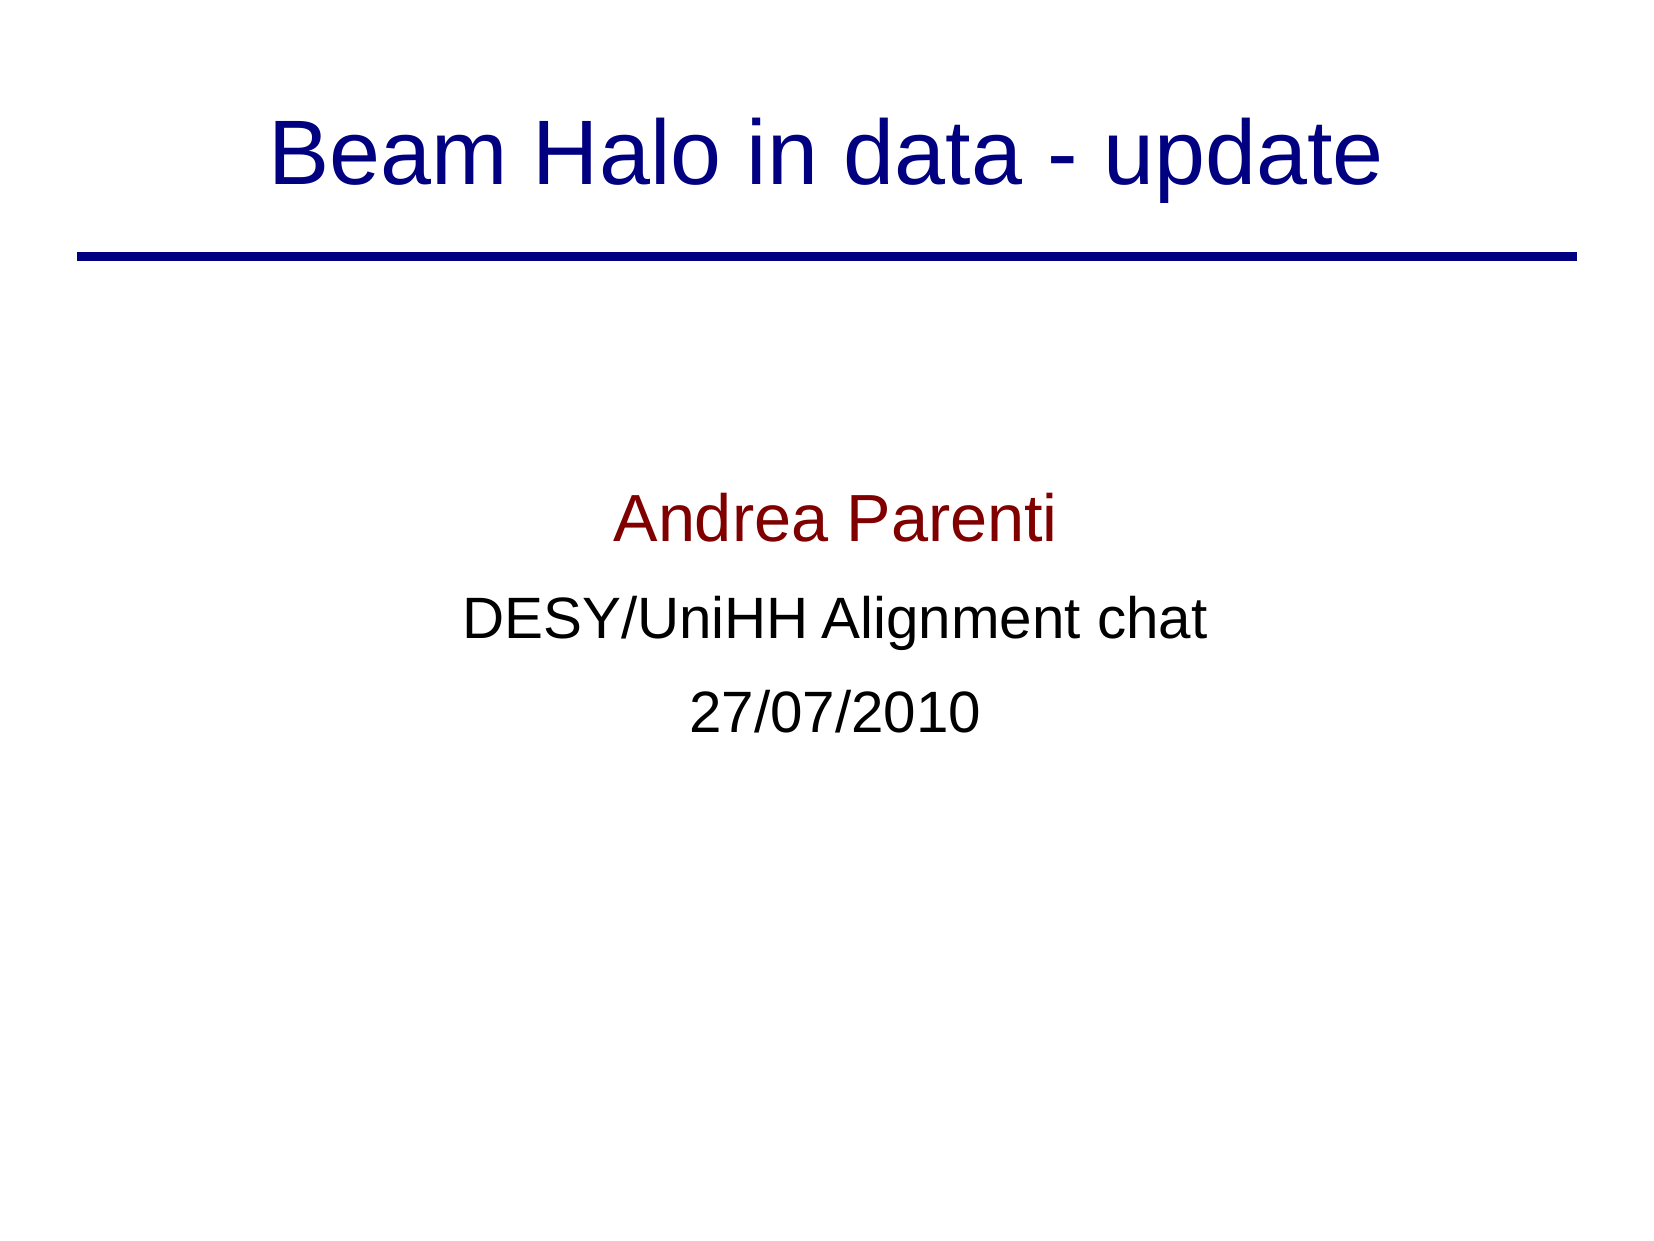

# Beam Halo in data - update
Andrea Parenti
DESY/UniHH Alignment chat
27/07/2010